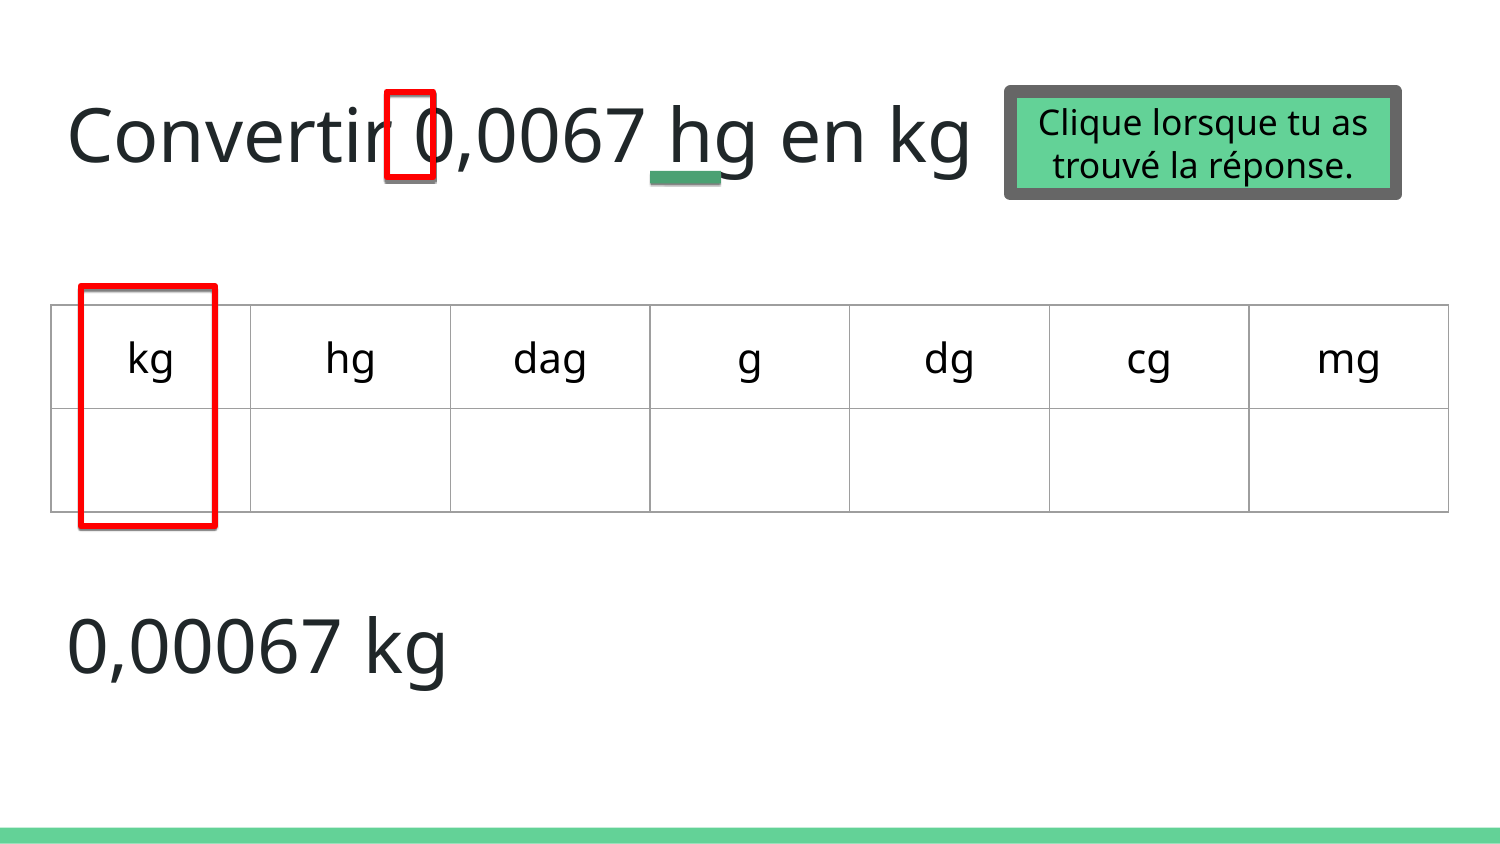

# Convertir 0,0067 hg en kg
Clique lorsque tu as trouvé la réponse.
| kg | hg | dag | g | dg | cg | mg |
| --- | --- | --- | --- | --- | --- | --- |
| 0 | 0 | 0 | 0 | 6 | 7 | |
0,00067 kg